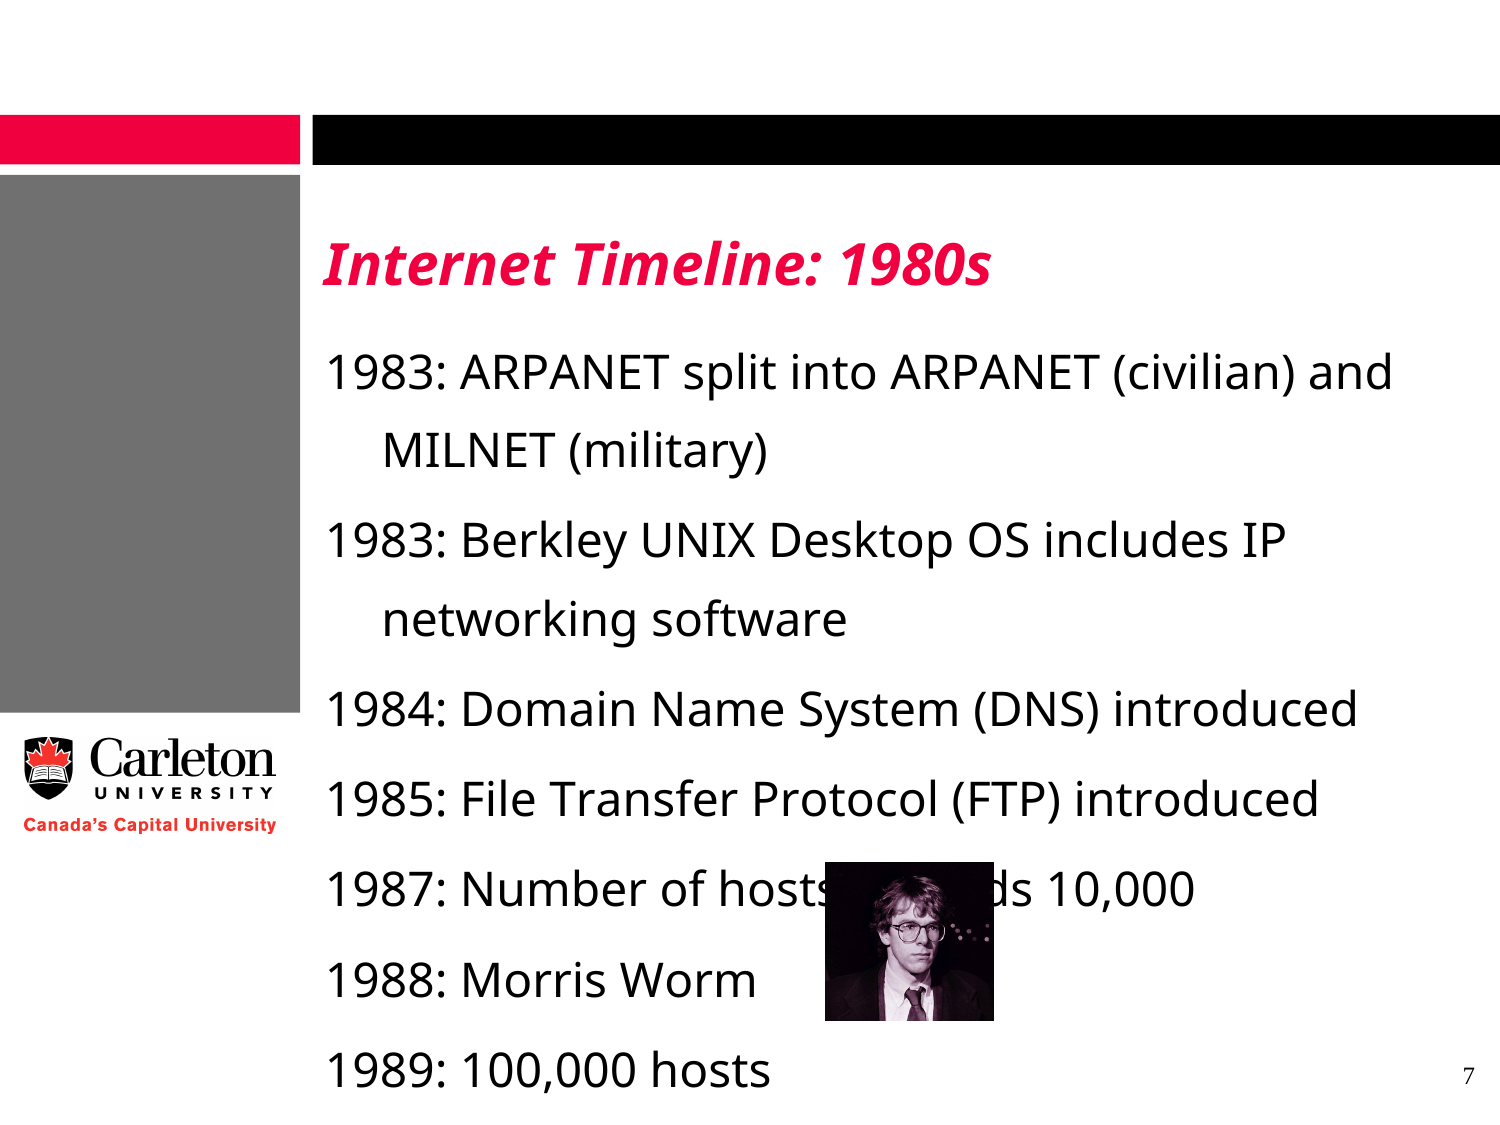

# Internet Timeline: 1980s
1983: ARPANET split into ARPANET (civilian) and MILNET (military)
1983: Berkley UNIX Desktop OS includes IP networking software
1984: Domain Name System (DNS) introduced
1985: File Transfer Protocol (FTP) introduced
1987: Number of hosts exceeds 10,000
1988: Morris Worm
1989: 100,000 hosts
7